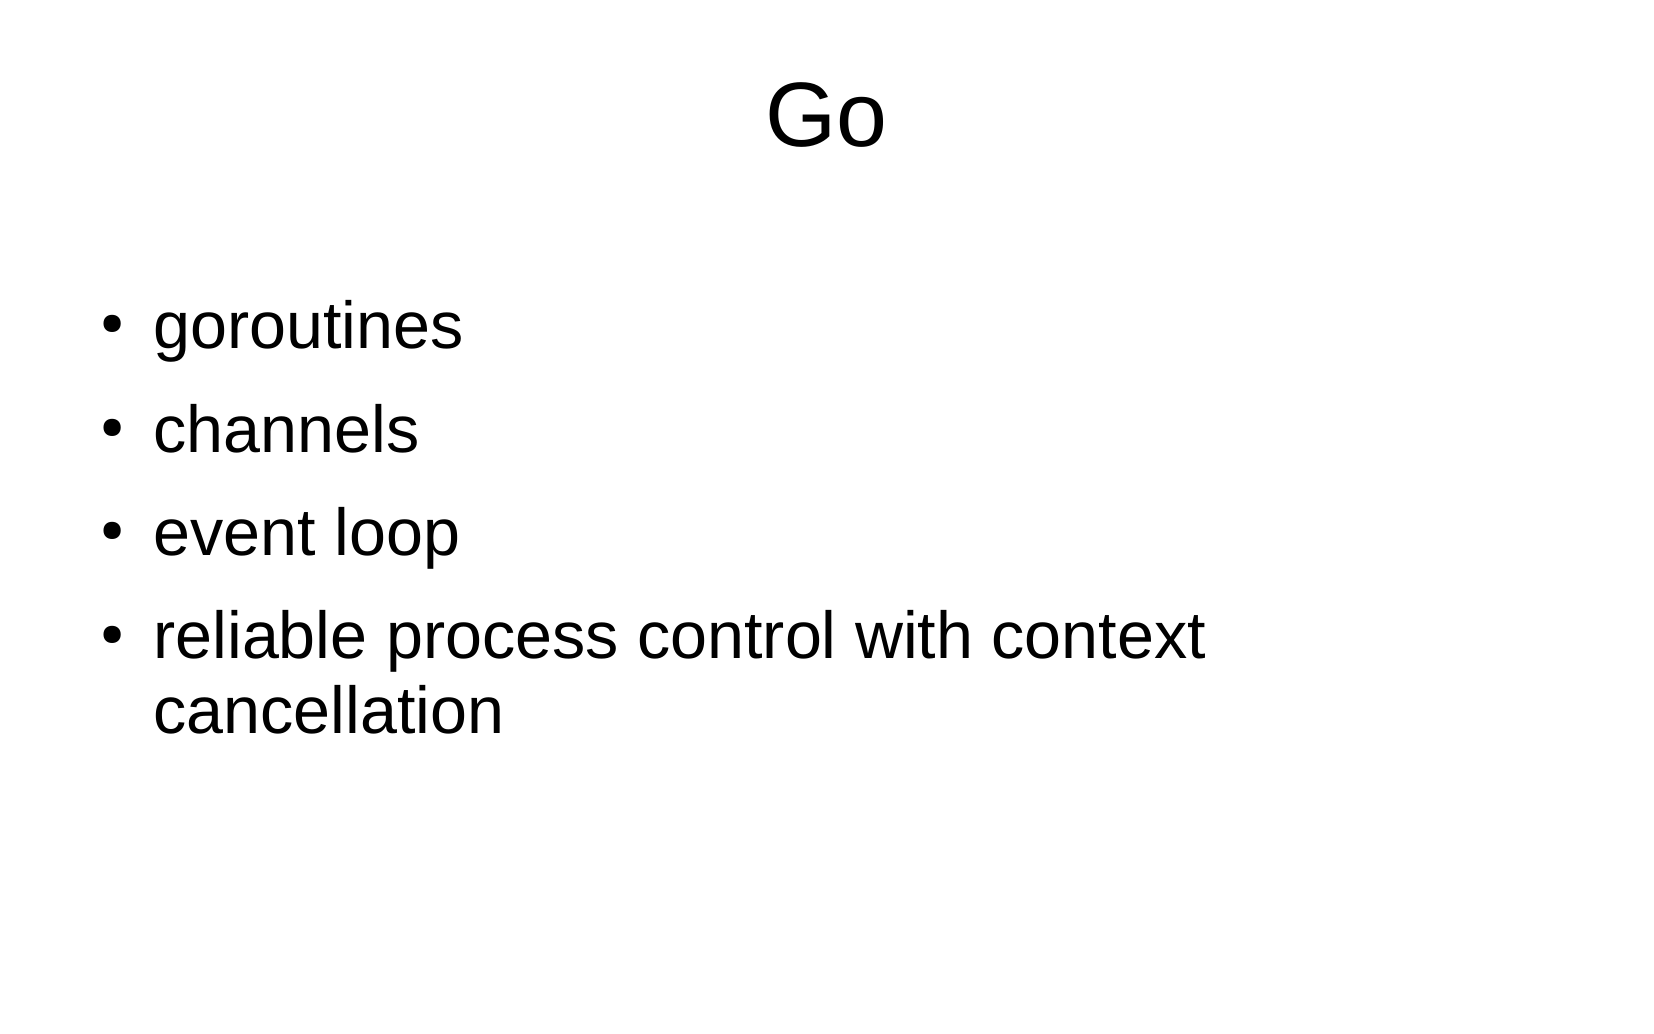

# Go
goroutines
channels
event loop
reliable process control with context cancellation